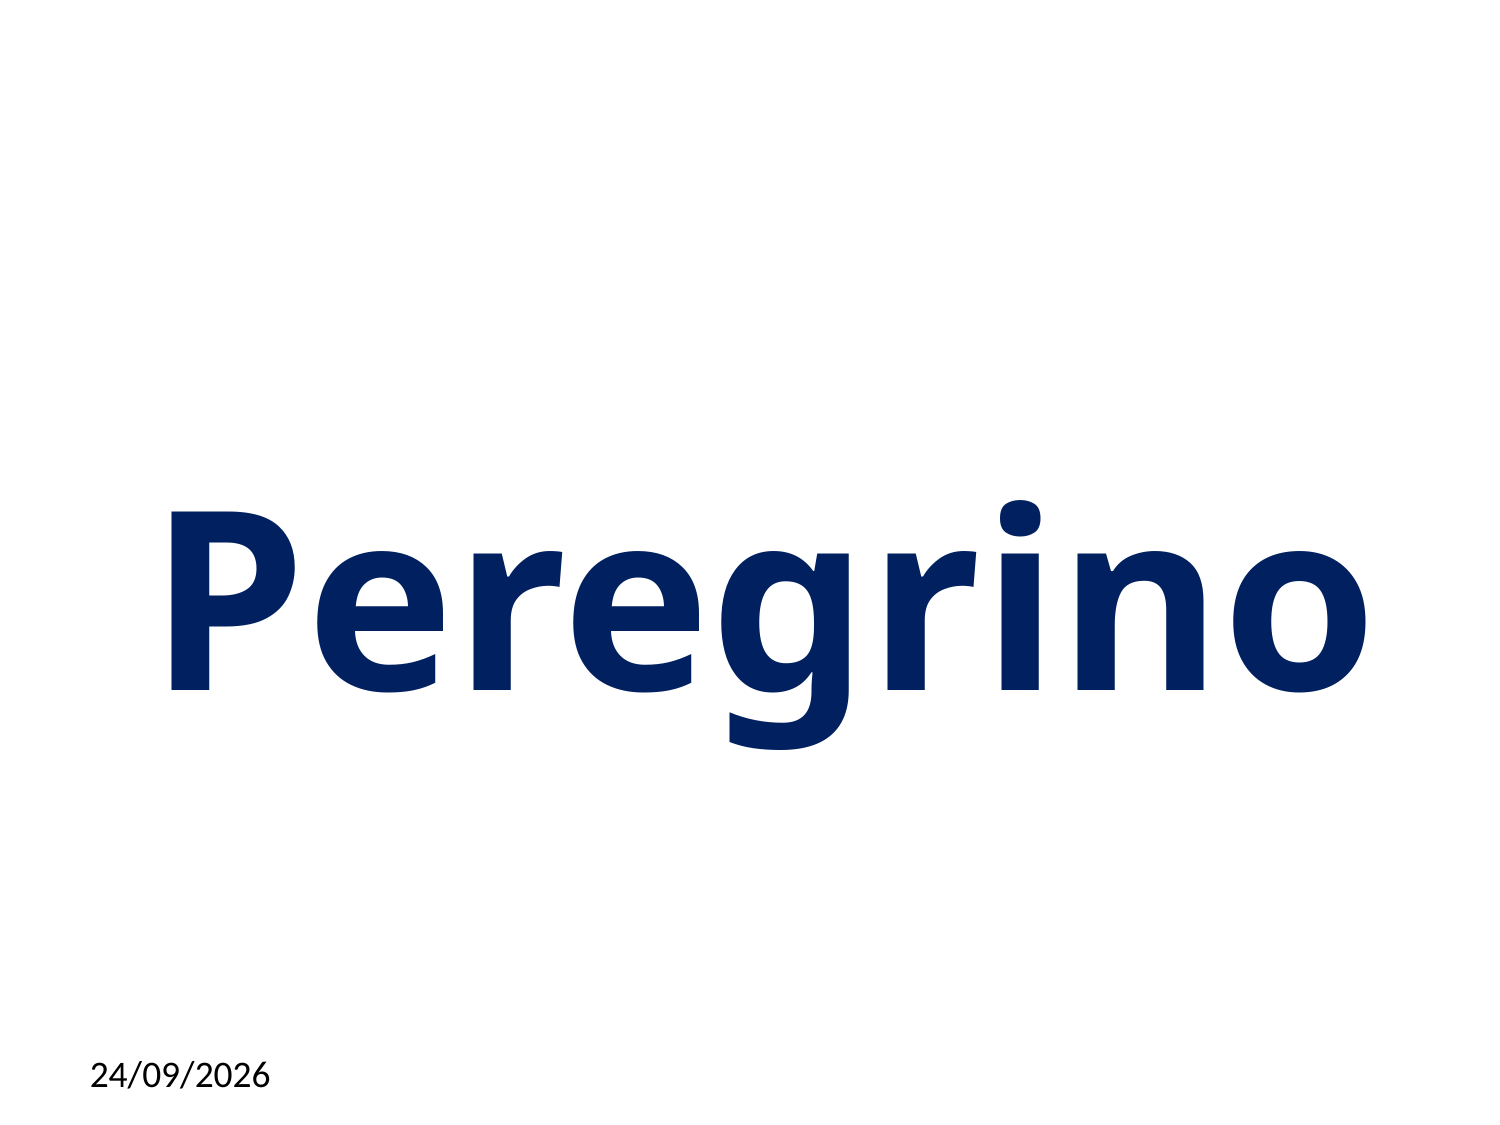

# Peregrino
14 de avril de 2011